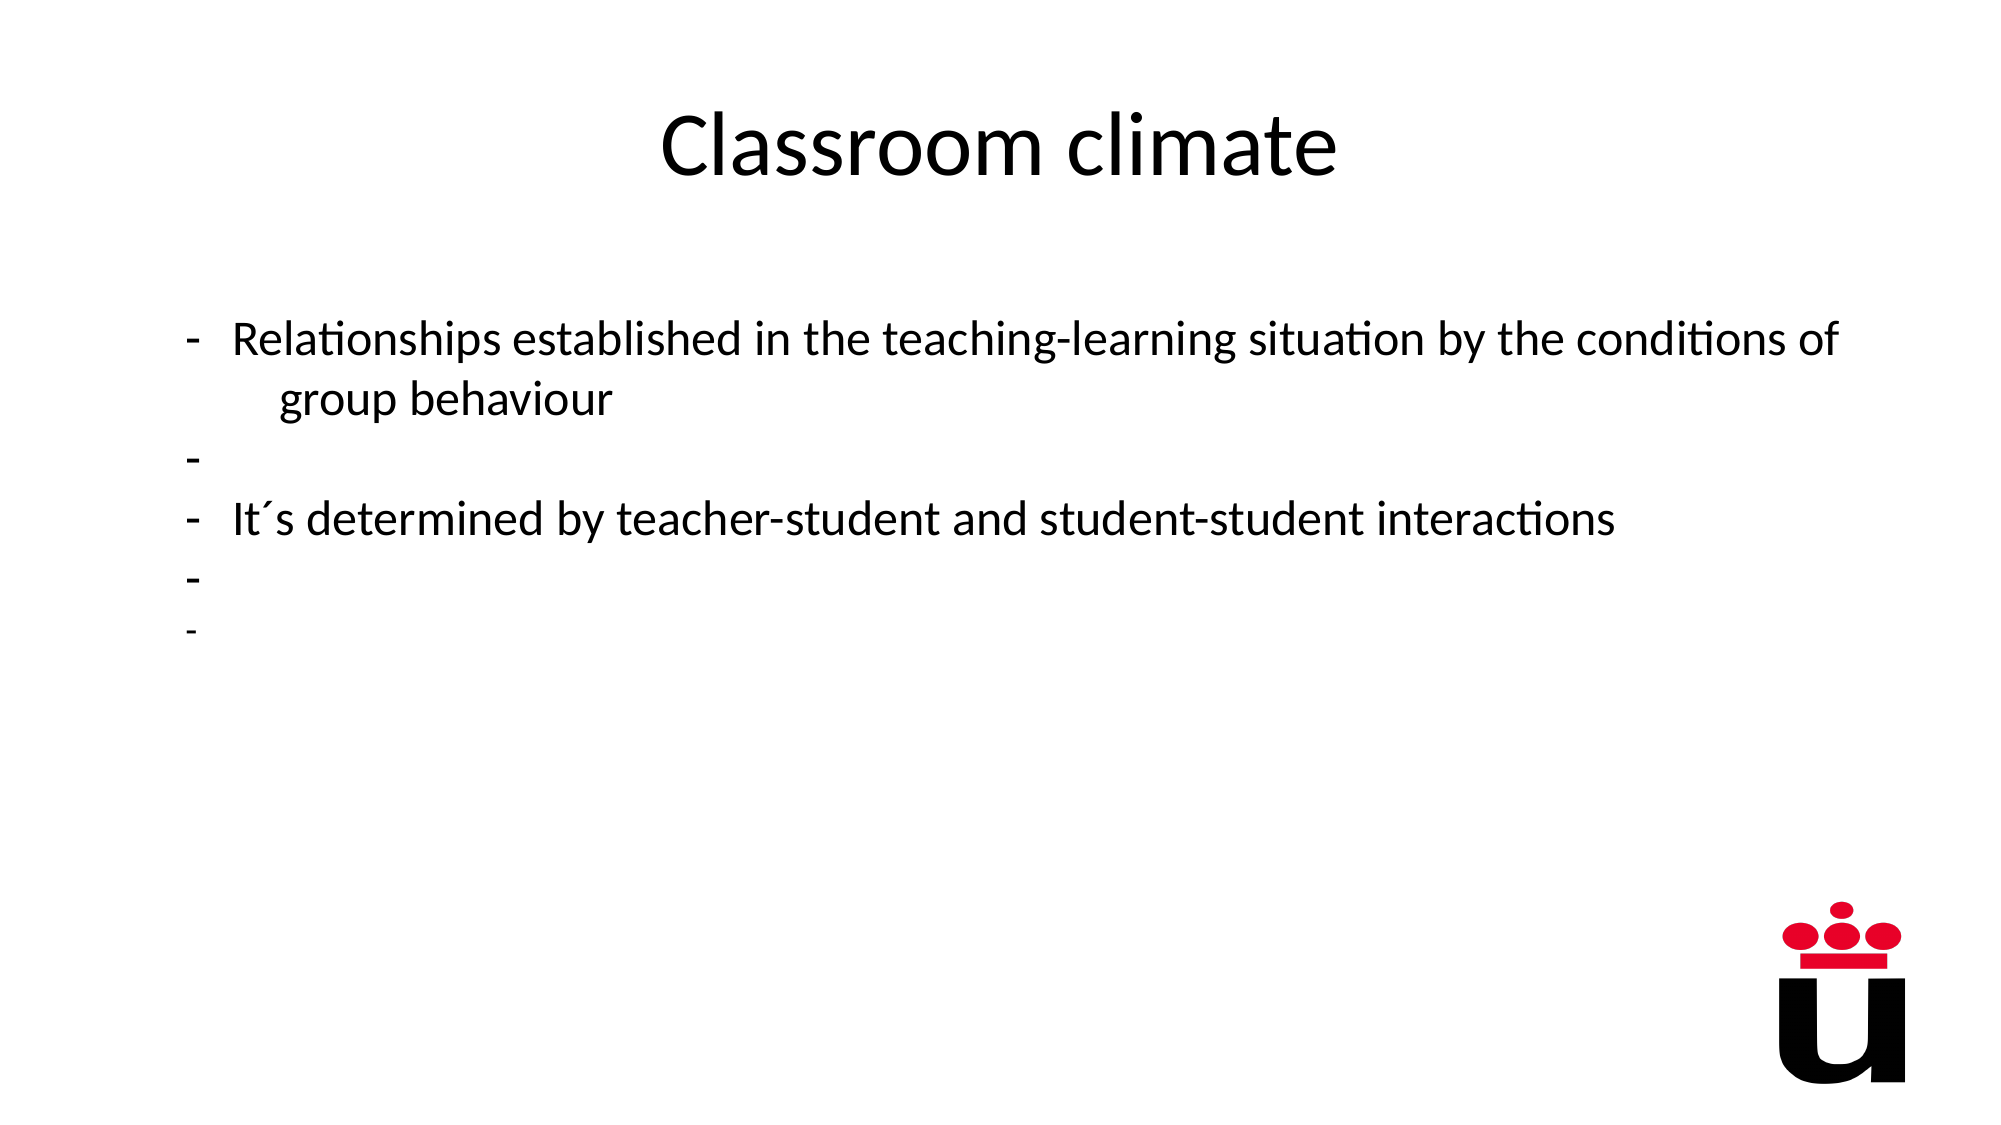

Classroom climate
Relationships established in the teaching-learning situation by the conditions of group behaviour
It´s determined by teacher-student and student-student interactions